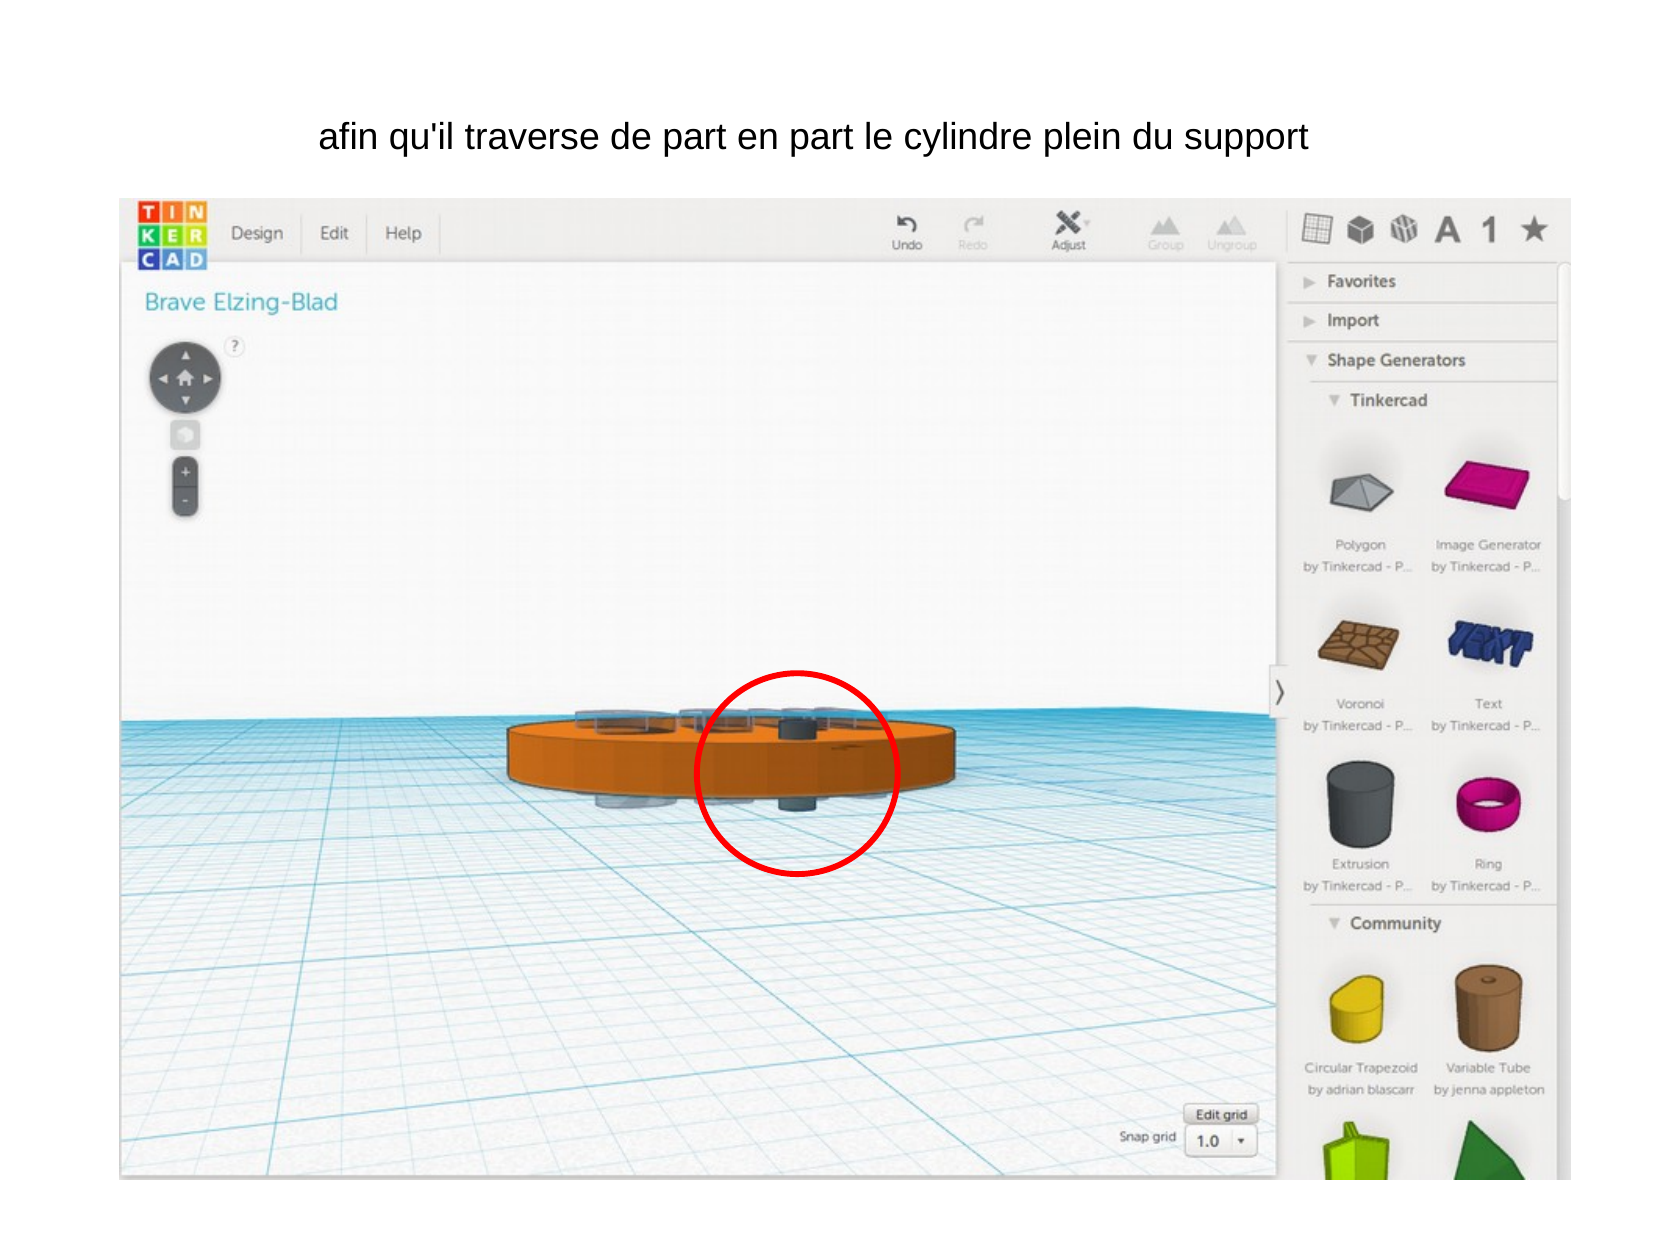

afin qu'il traverse de part en part le cylindre plein du support